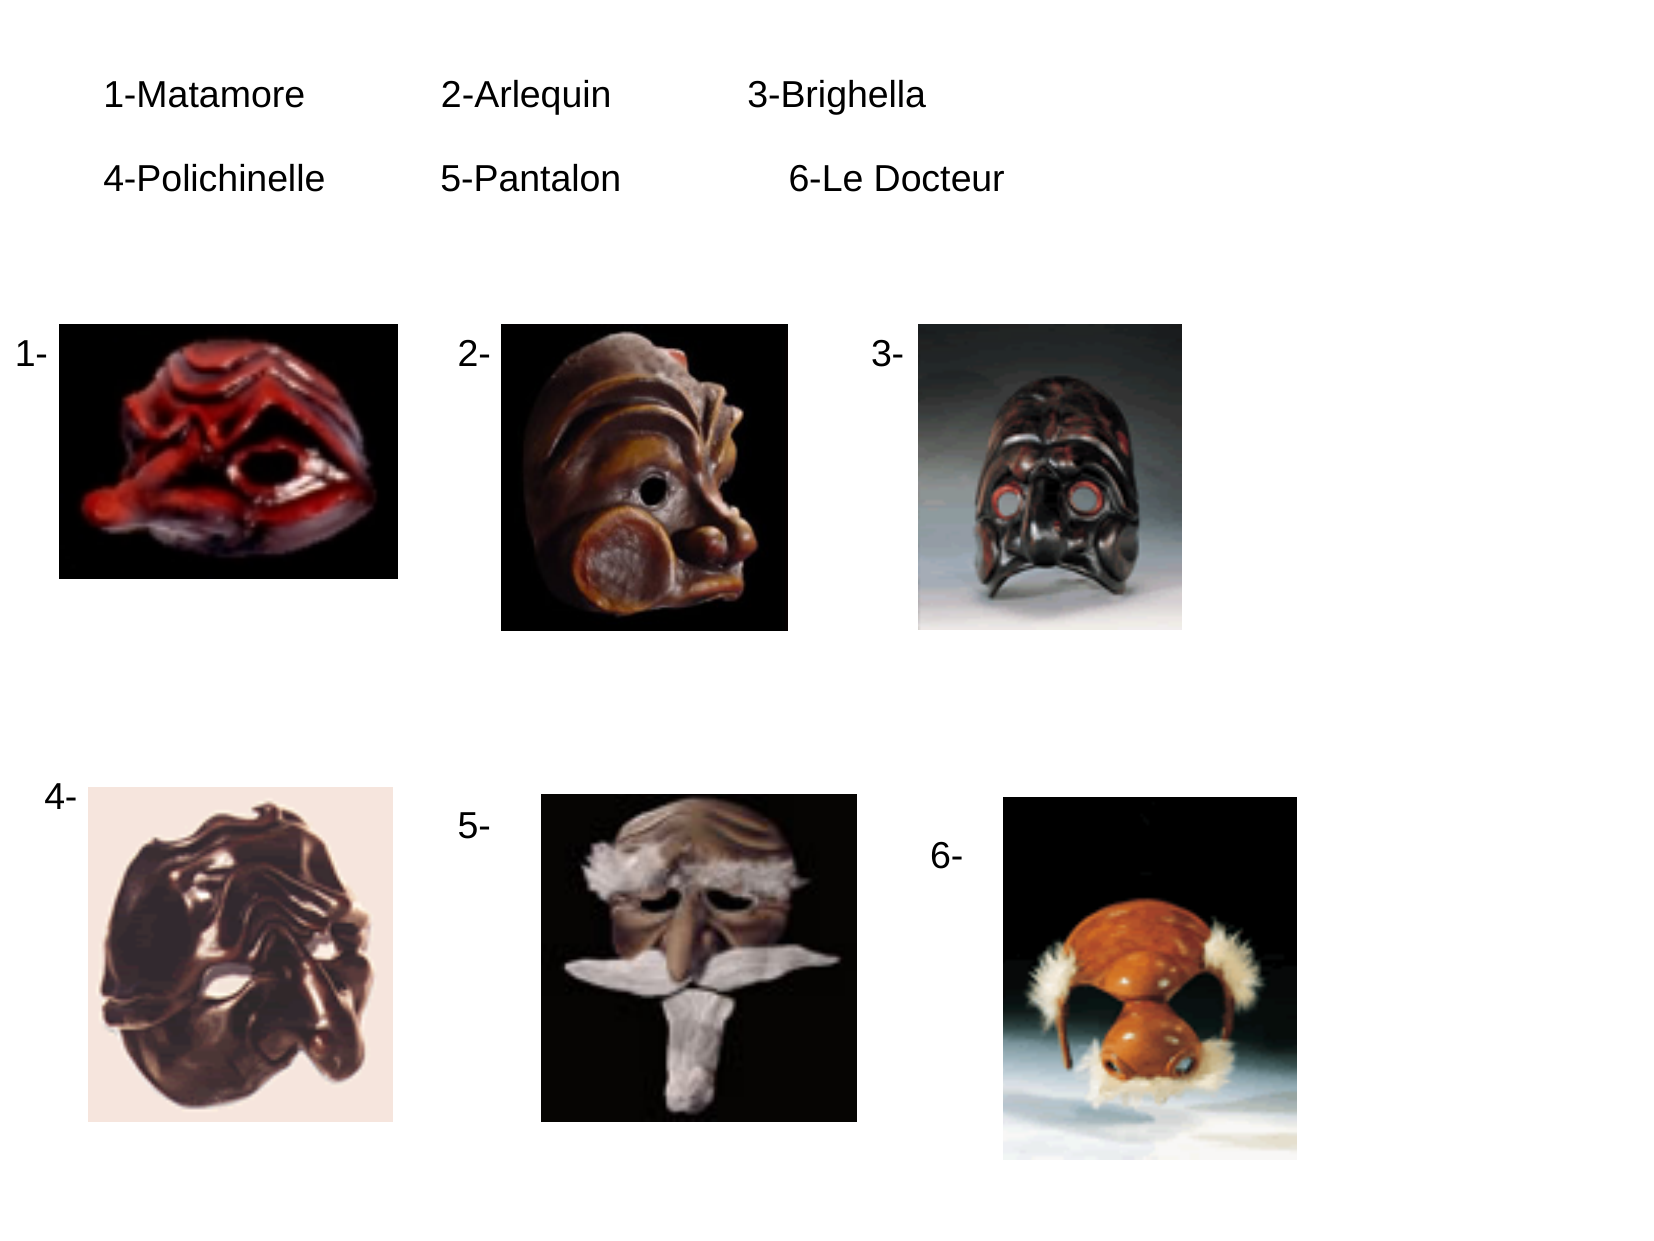

1-Matamore 2-Arlequin 3-Brighella
4-Polichinelle 5-Pantalon 6-Le Docteur
1-
2-
3-
4-
5-
6-